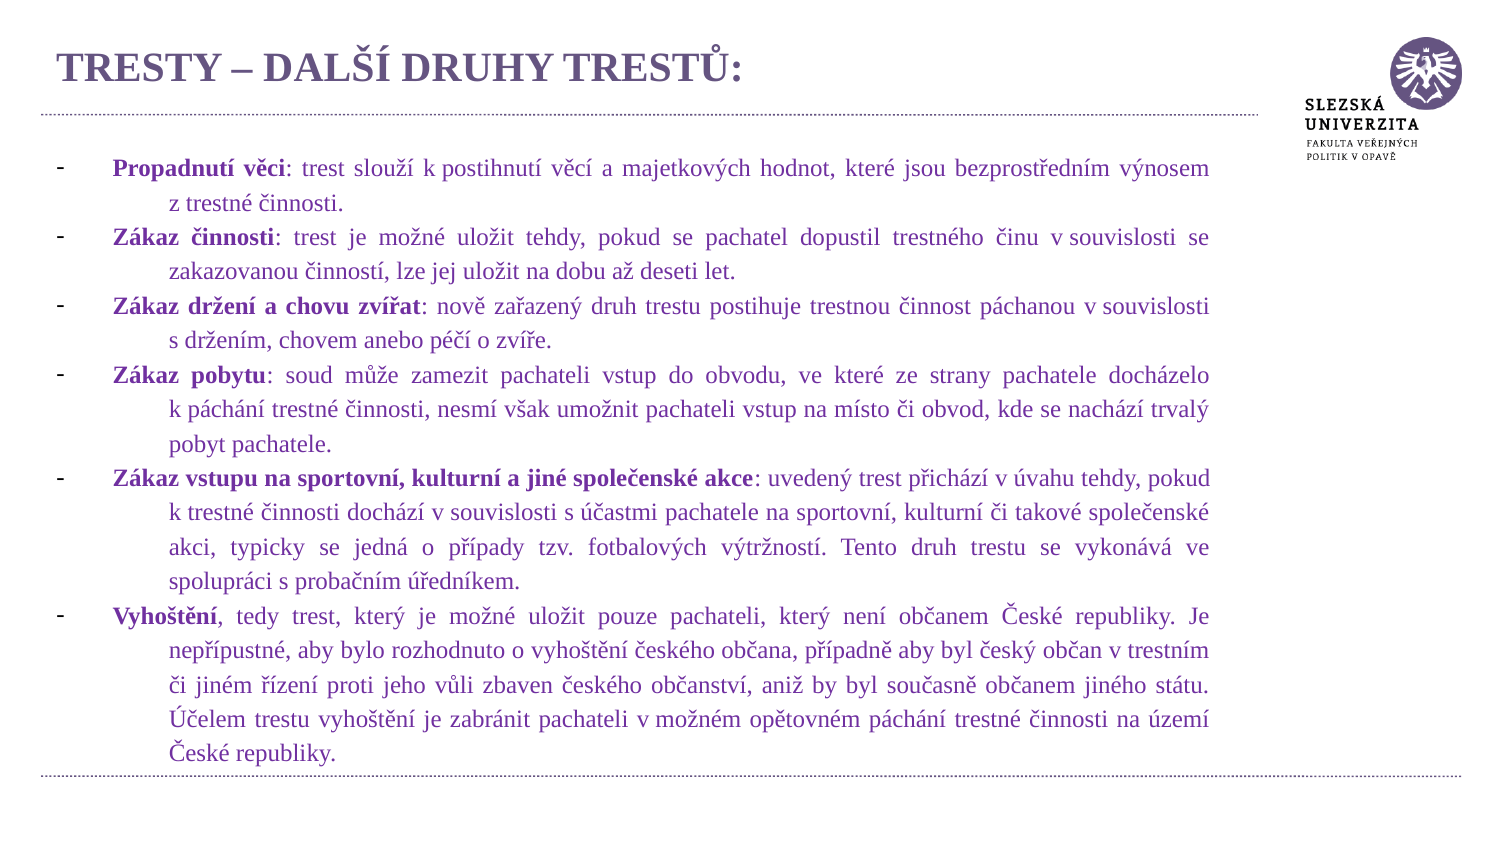

# TRESTY – DALŠÍ DRUHY TRESTŮ:
Propadnutí věci: trest slouží k postihnutí věcí a majetkových hodnot, které jsou bezprostředním výnosem z trestné činnosti.
Zákaz činnosti: trest je možné uložit tehdy, pokud se pachatel dopustil trestného činu v souvislosti se zakazovanou činností, lze jej uložit na dobu až deseti let.
Zákaz držení a chovu zvířat: nově zařazený druh trestu postihuje trestnou činnost páchanou v souvislosti s držením, chovem anebo péčí o zvíře.
Zákaz pobytu: soud může zamezit pachateli vstup do obvodu, ve které ze strany pachatele docházelo k páchání trestné činnosti, nesmí však umožnit pachateli vstup na místo či obvod, kde se nachází trvalý pobyt pachatele.
Zákaz vstupu na sportovní, kulturní a jiné společenské akce: uvedený trest přichází v úvahu tehdy, pokud k trestné činnosti dochází v souvislosti s účastmi pachatele na sportovní, kulturní či takové společenské akci, typicky se jedná o případy tzv. fotbalových výtržností. Tento druh trestu se vykonává ve spolupráci s probačním úředníkem.
Vyhoštění, tedy trest, který je možné uložit pouze pachateli, který není občanem České republiky. Je nepřípustné, aby bylo rozhodnuto o vyhoštění českého občana, případně aby byl český občan v trestním či jiném řízení proti jeho vůli zbaven českého občanství, aniž by byl současně občanem jiného státu. Účelem trestu vyhoštění je zabránit pachateli v možném opětovném páchání trestné činnosti na území České republiky.